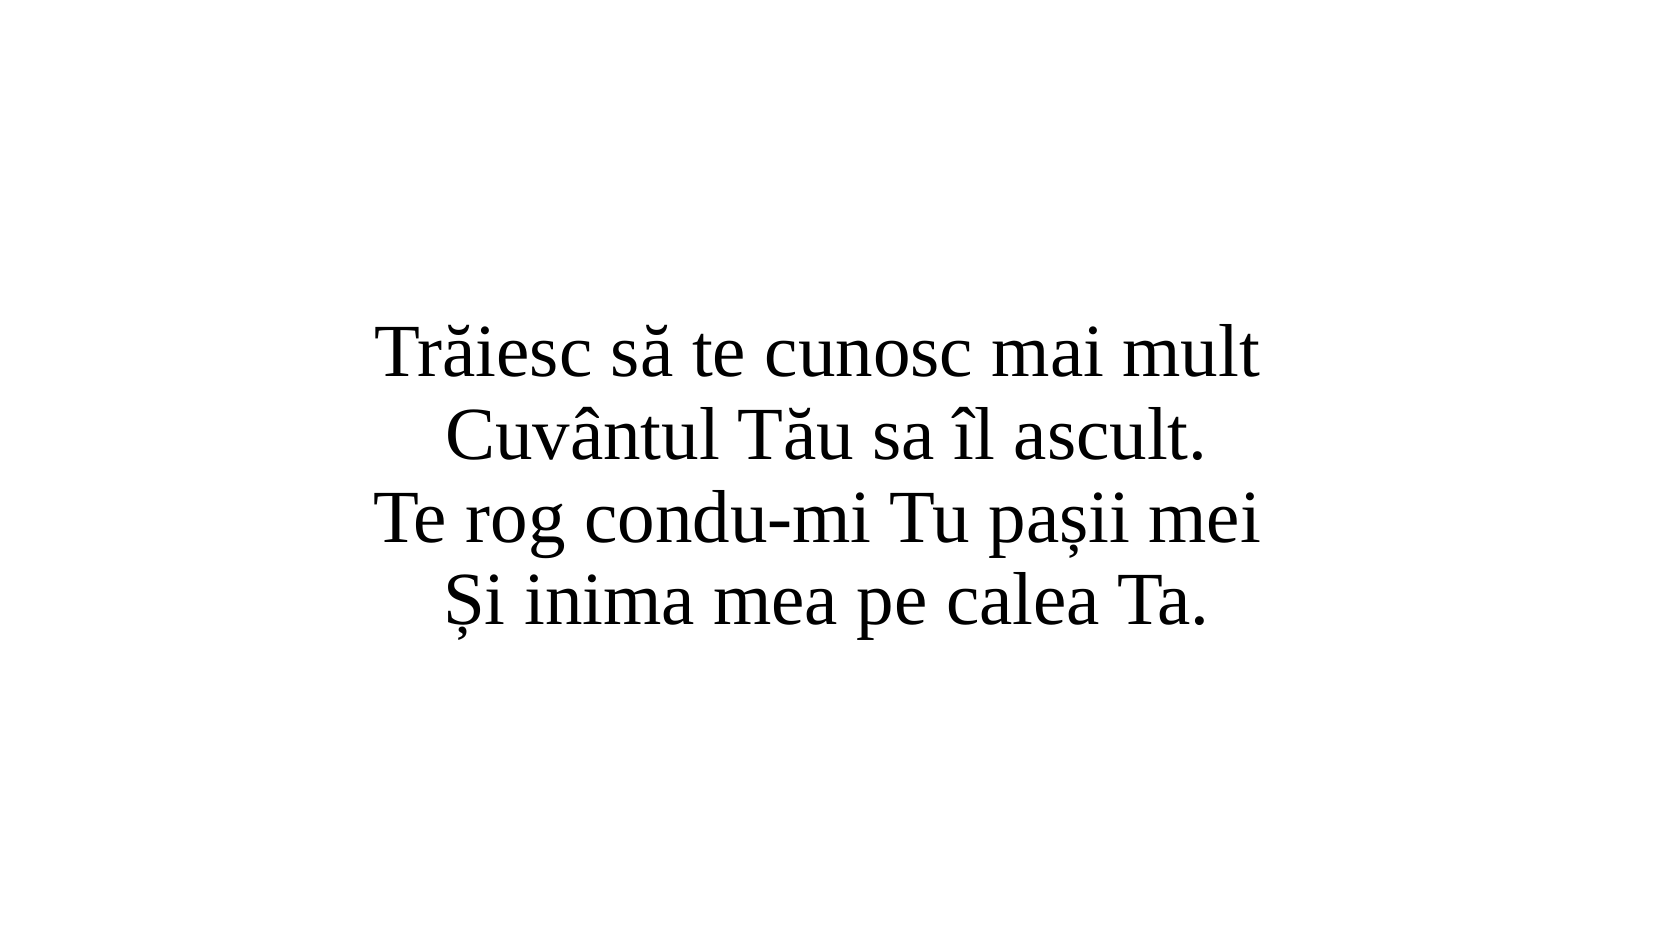

# Trăiesc să te cunosc mai mult
Cuvântul Tău sa îl ascult.
Te rog condu-mi Tu pașii mei
Și inima mea pe calea Ta.